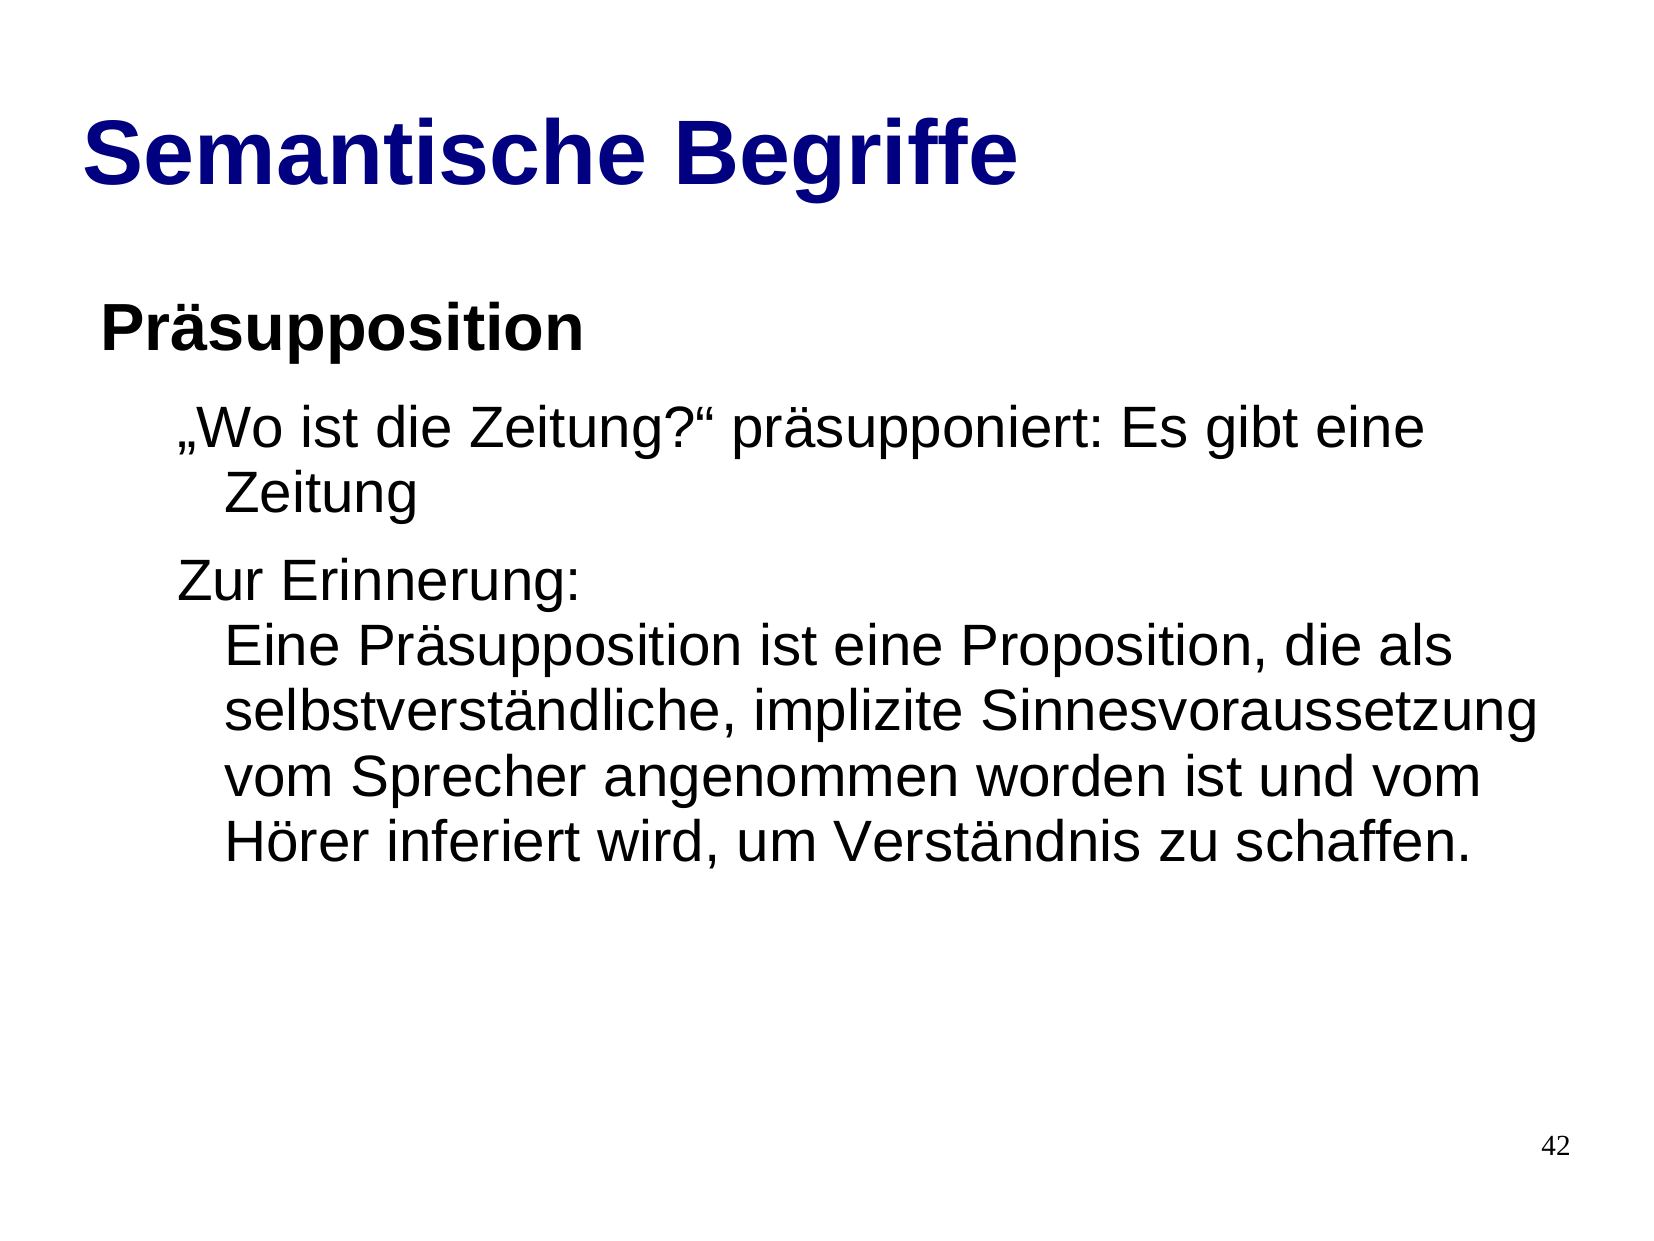

# Semantische Begriffe
Präsupposition
„Wo ist die Zeitung?“ präsupponiert: Es gibt eine Zeitung
Zur Erinnerung:
Eine Präsupposition ist eine Proposition, die als selbstverständliche, implizite Sinnesvoraussetzung vom Sprecher angenommen worden ist und vom Hörer inferiert wird, um Verständnis zu schaffen.
42